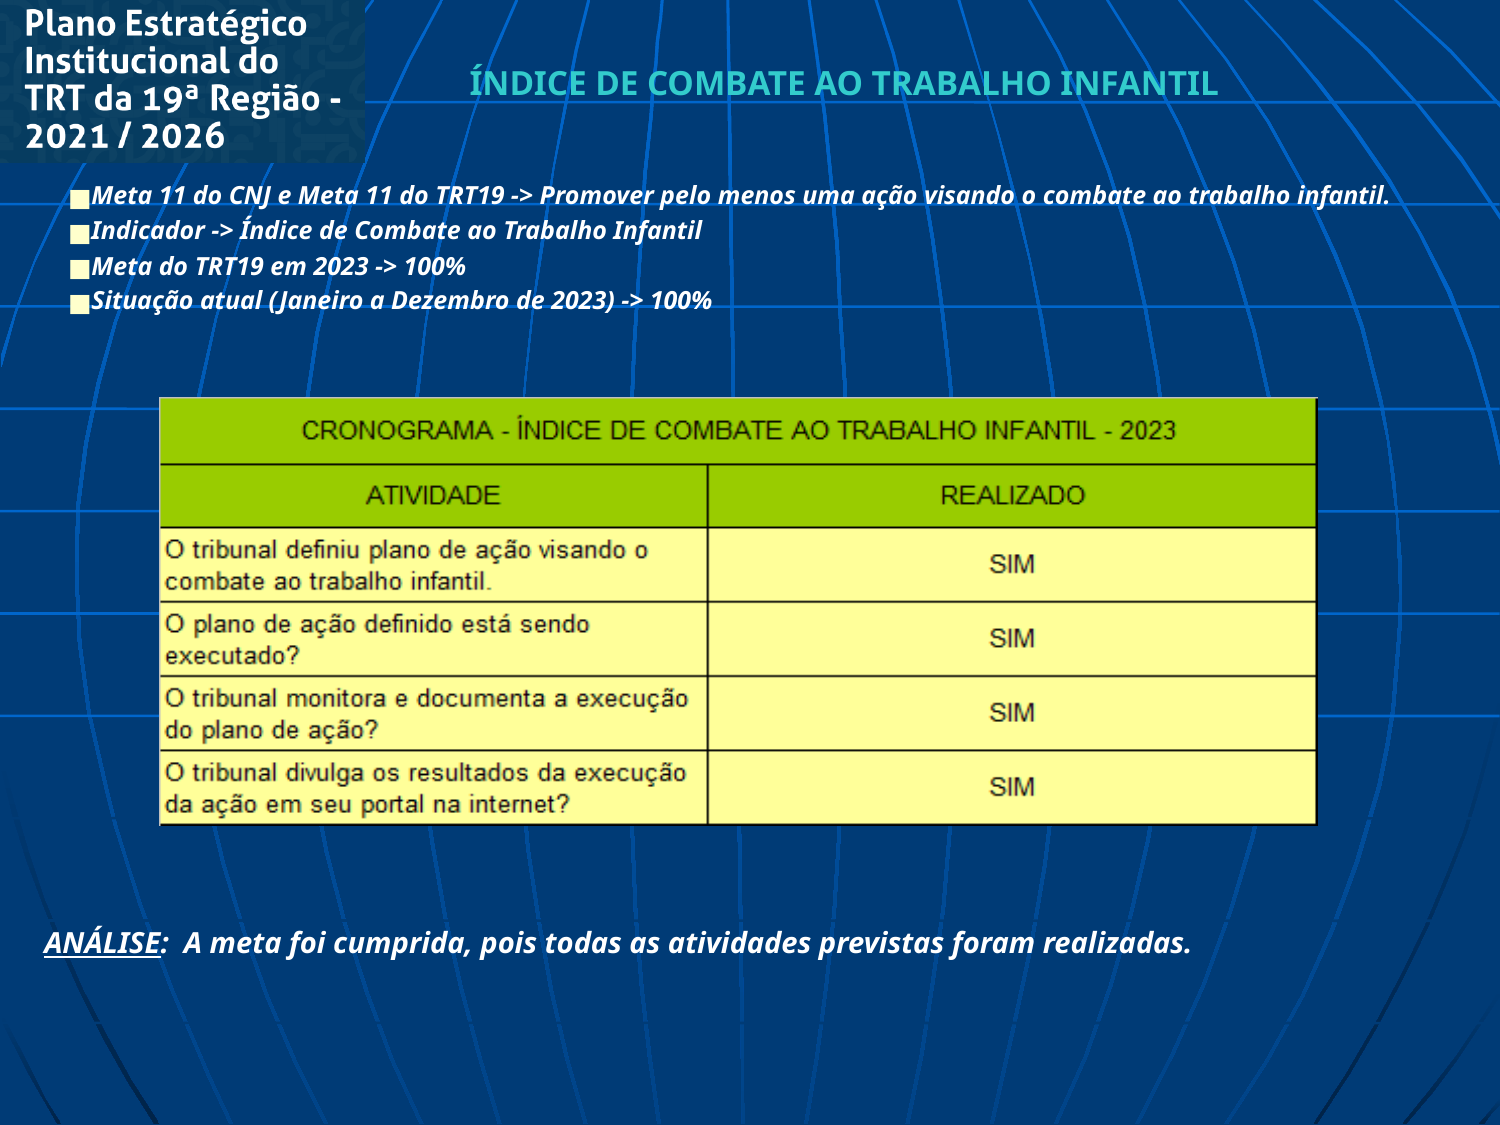

ÍNDICE DE COMBATE AO TRABALHO INFANTIL
Meta 11 do CNJ e Meta 11 do TRT19 -> Promover pelo menos uma ação visando o combate ao trabalho infantil.
Indicador -> Índice de Combate ao Trabalho Infantil
Meta do TRT19 em 2023 -> 100%
Situação atual (Janeiro a Dezembro de 2023) -> 100%
ANÁLISE: A meta foi cumprida, pois todas as atividades previstas foram realizadas.